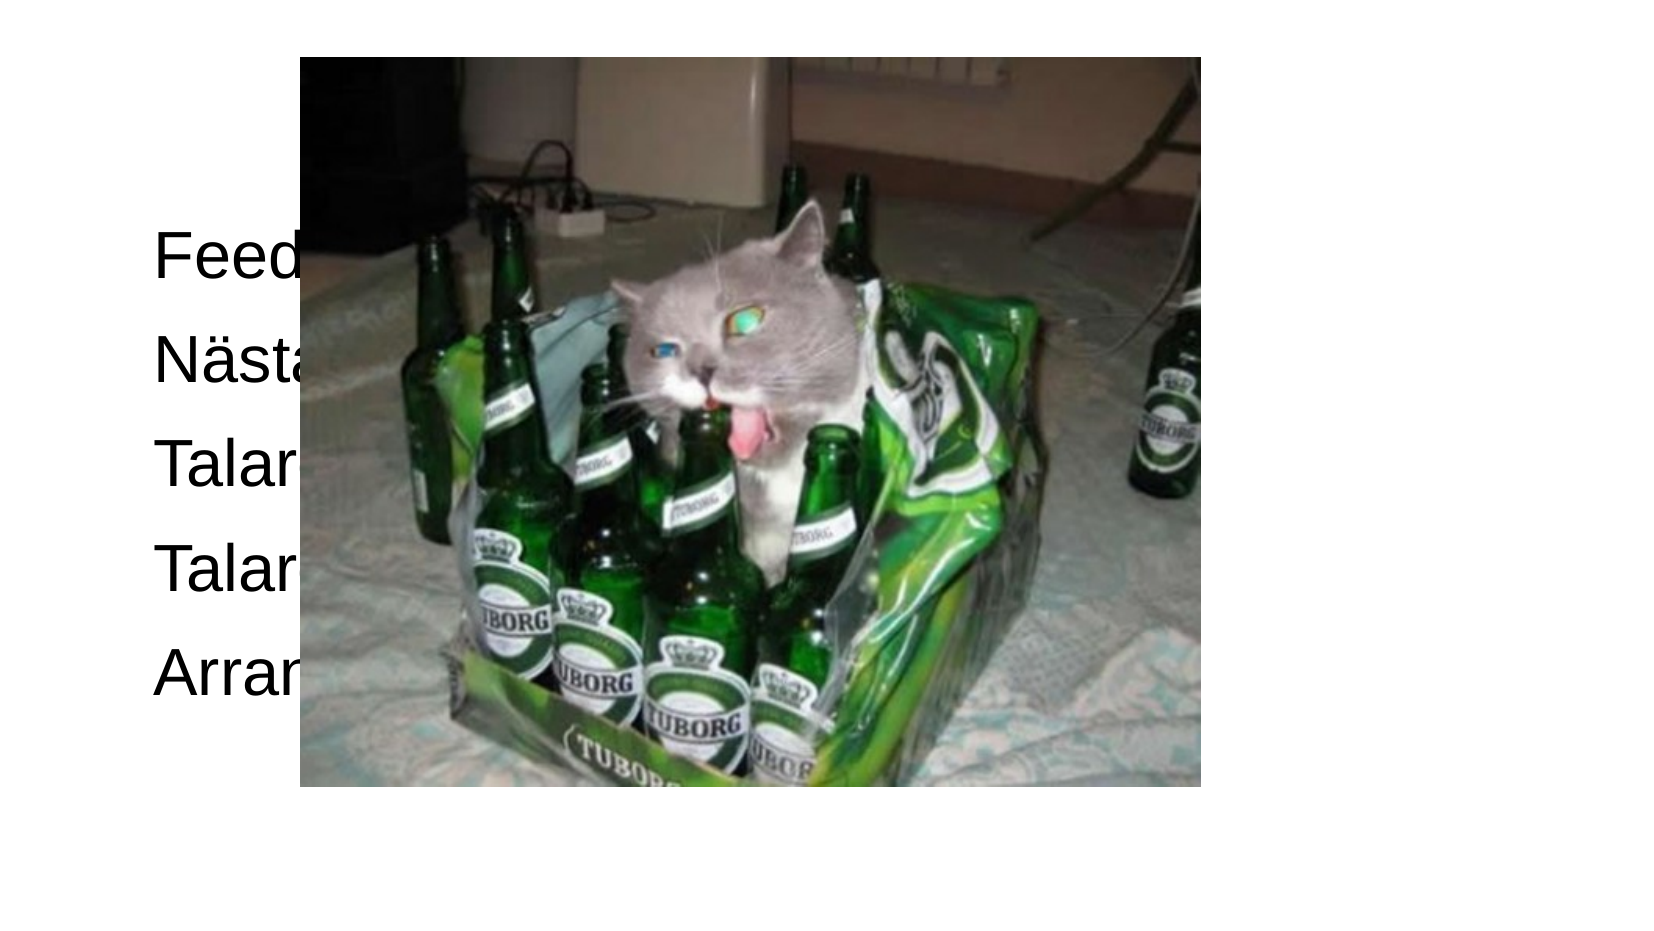

# Wrap up!
Feedback?
Nästa gång?
Talare?
Talare?
Arrangör?